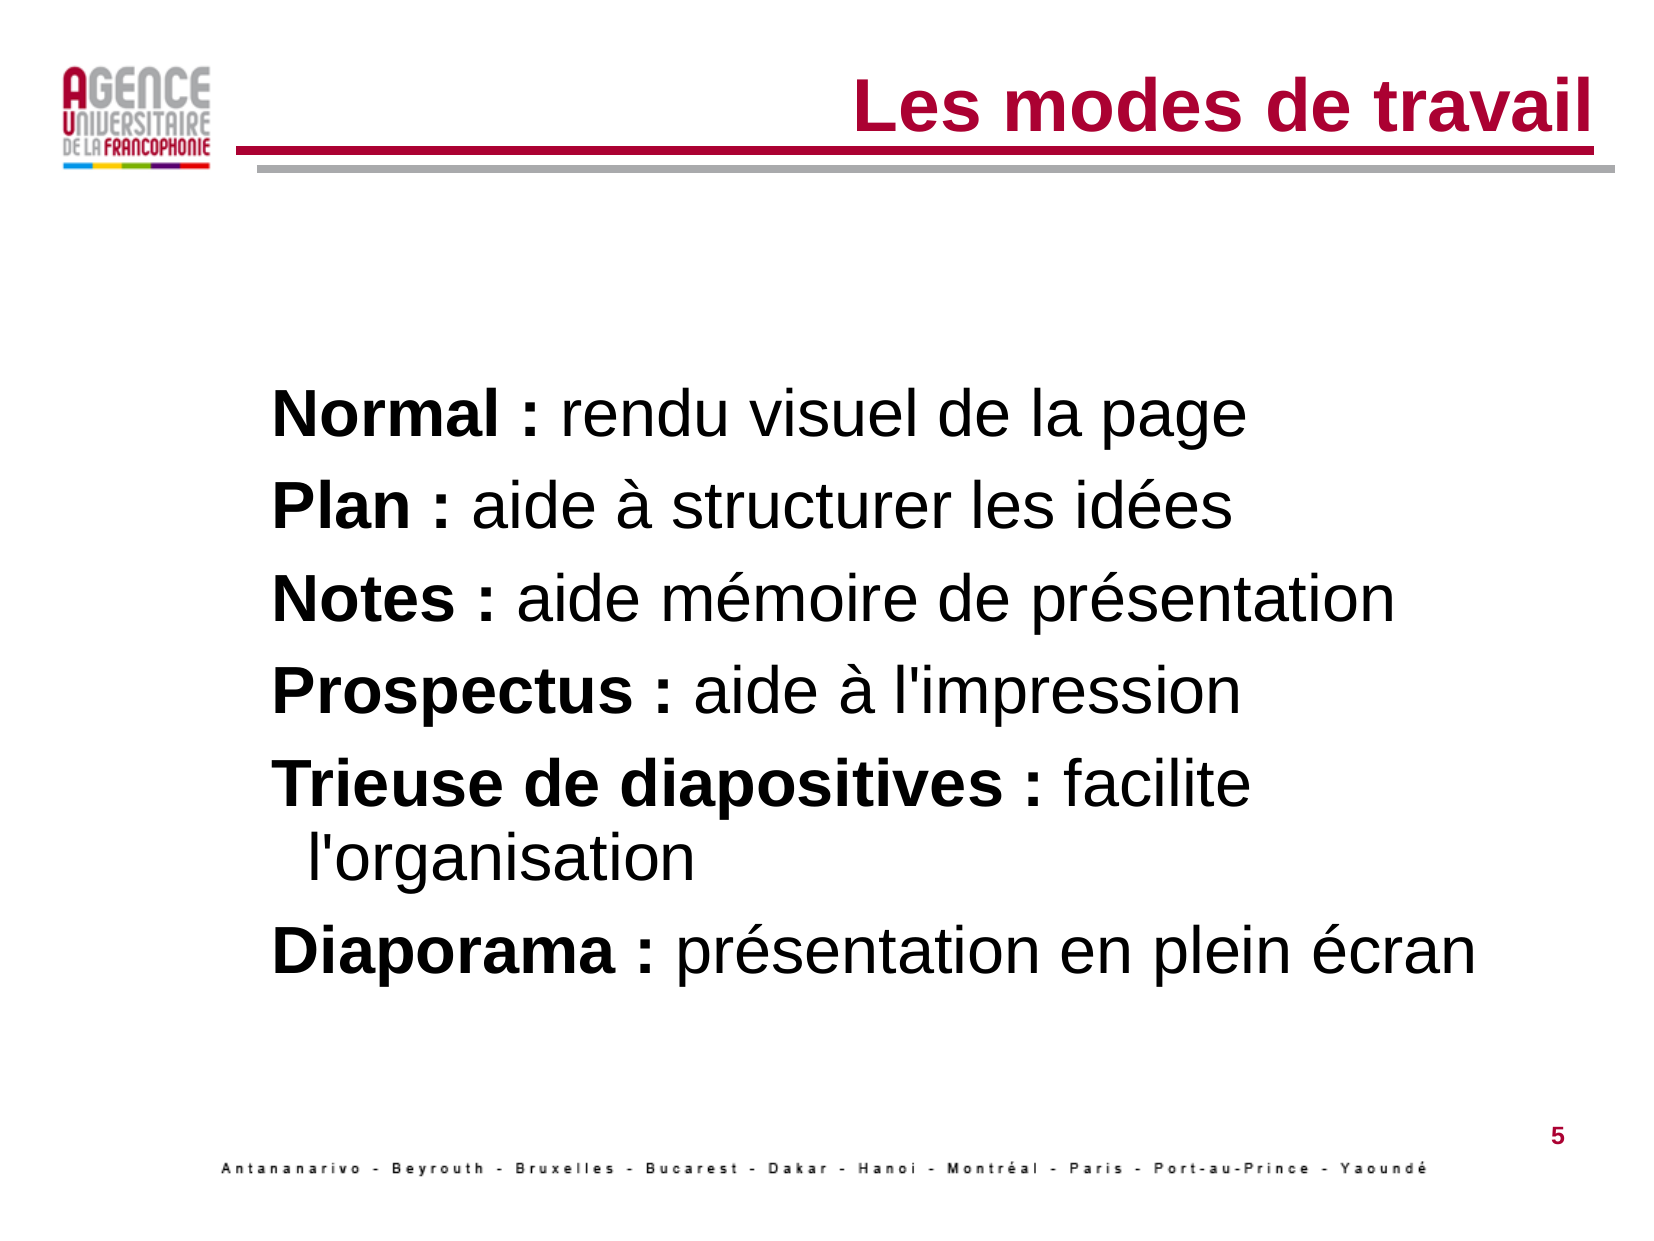

# Les modes de travail
Normal : rendu visuel de la page
Plan : aide à structurer les idées
Notes : aide mémoire de présentation
Prospectus : aide à l'impression
Trieuse de diapositives : facilite l'organisation
Diaporama : présentation en plein écran
5